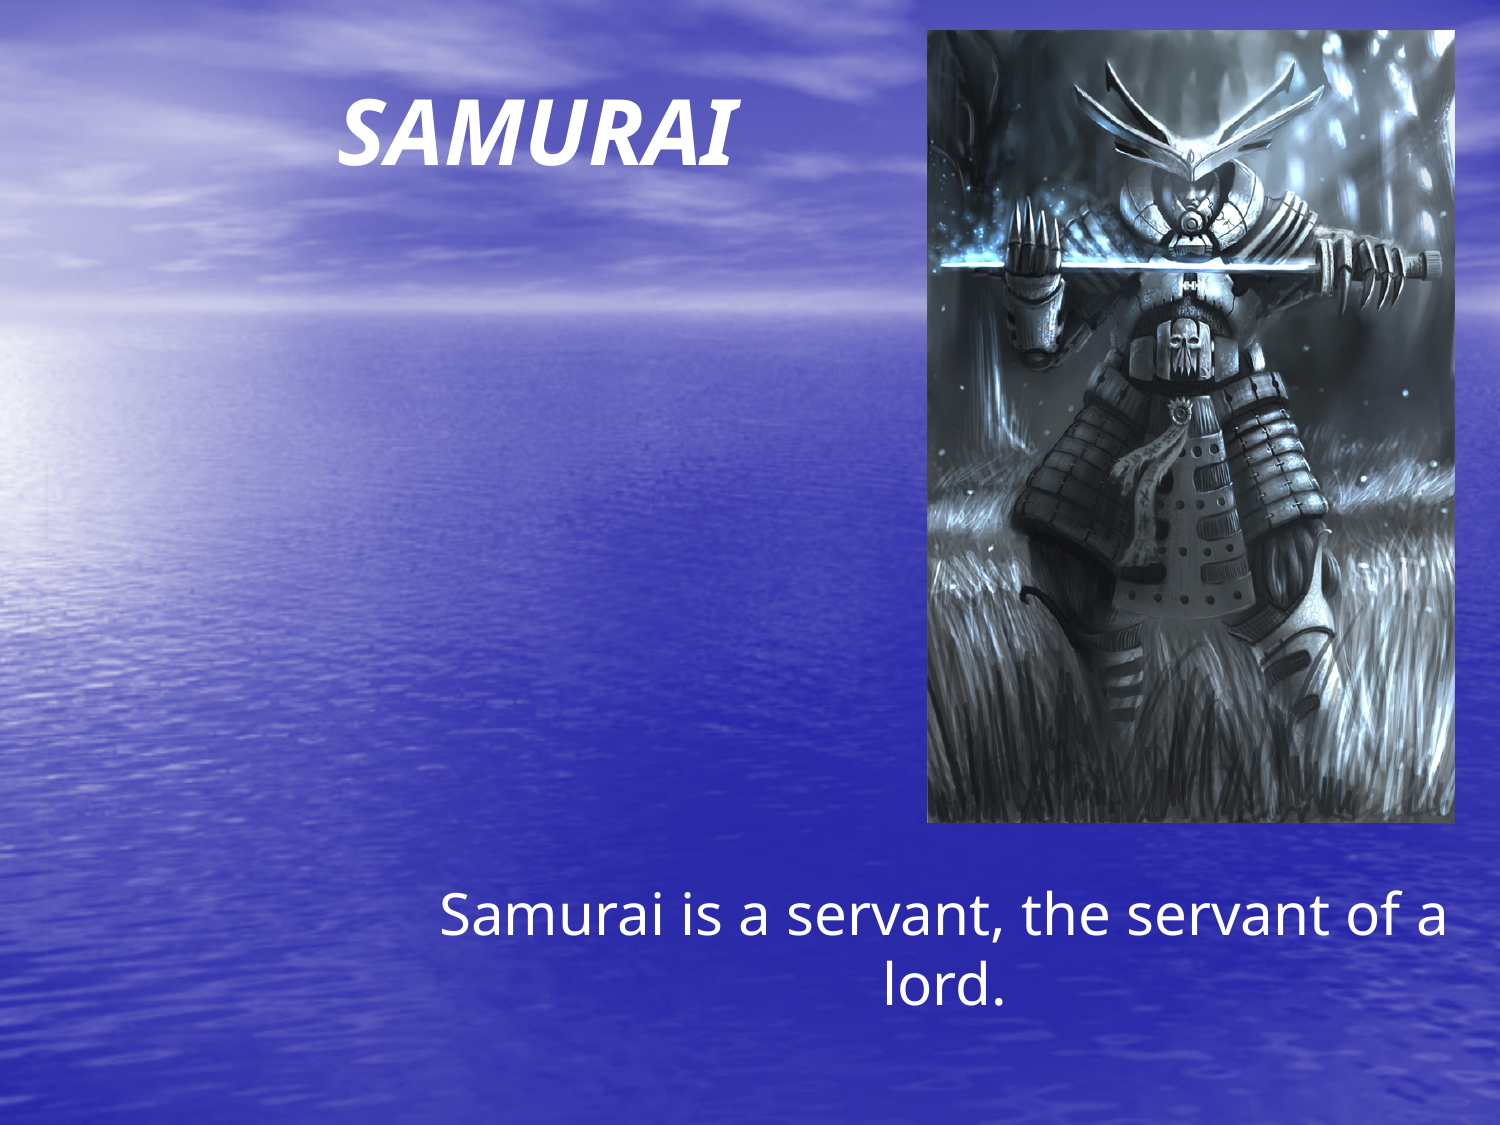

SAMURAI
# Samurai is a servant, the servant of a lord.